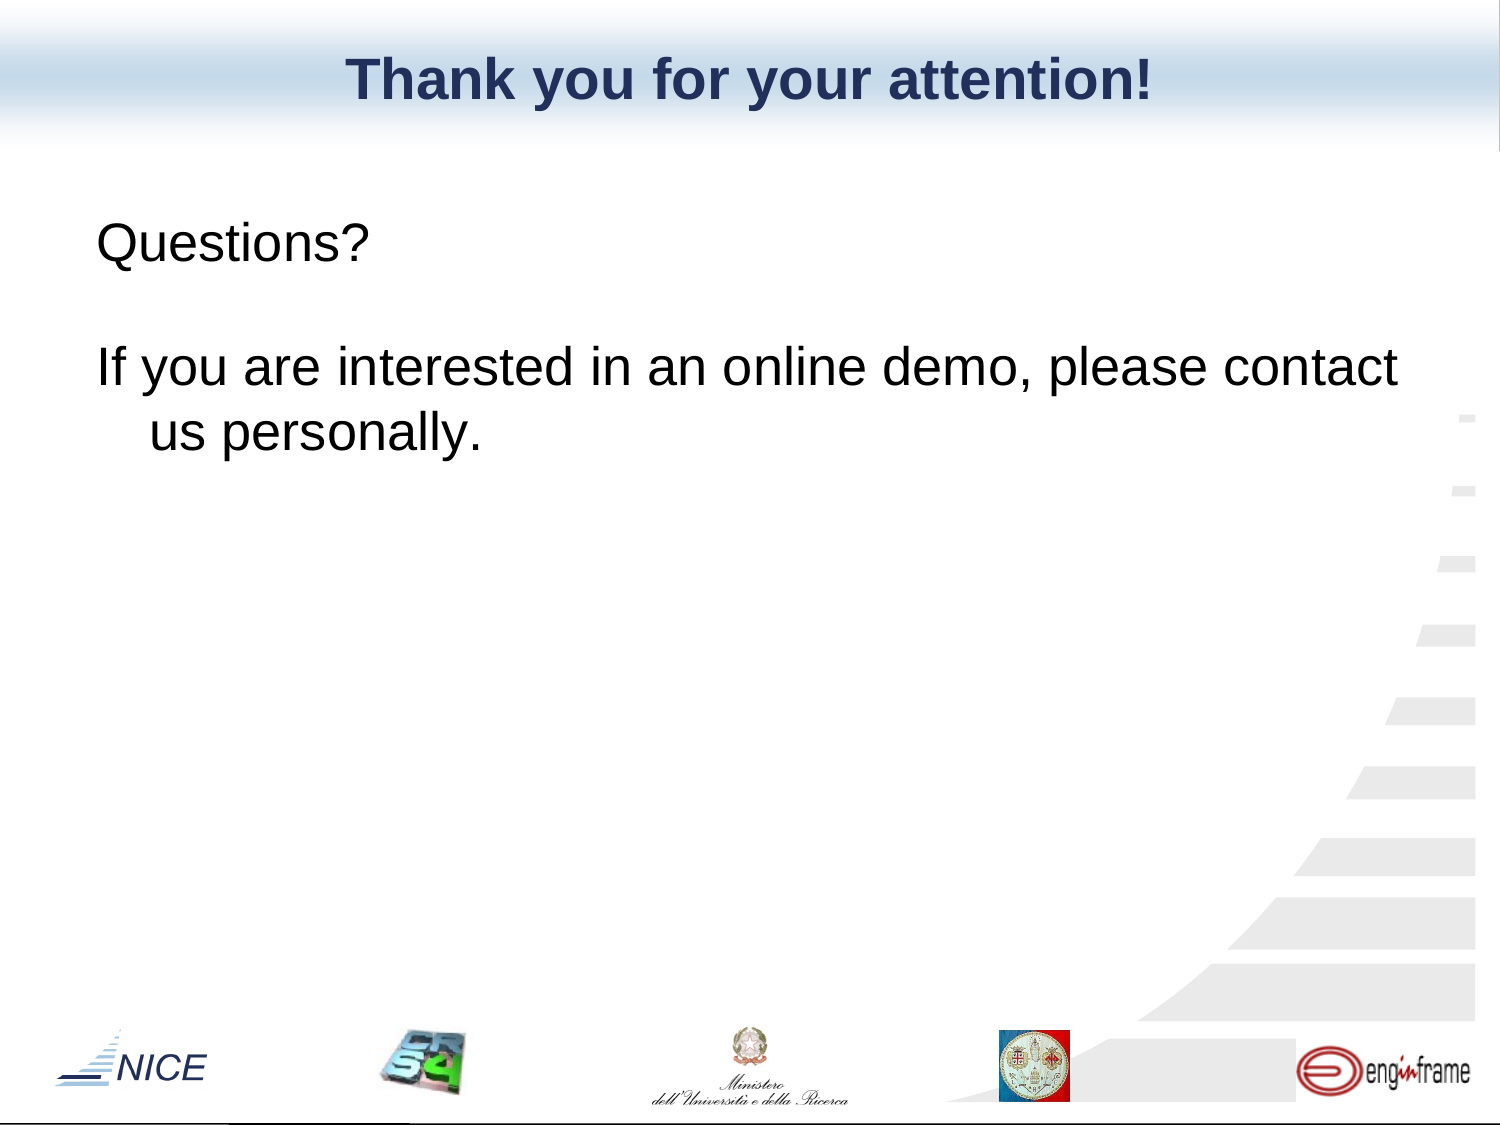

Thank you for your attention!
Questions?
If you are interested in an online demo, please contact us personally.